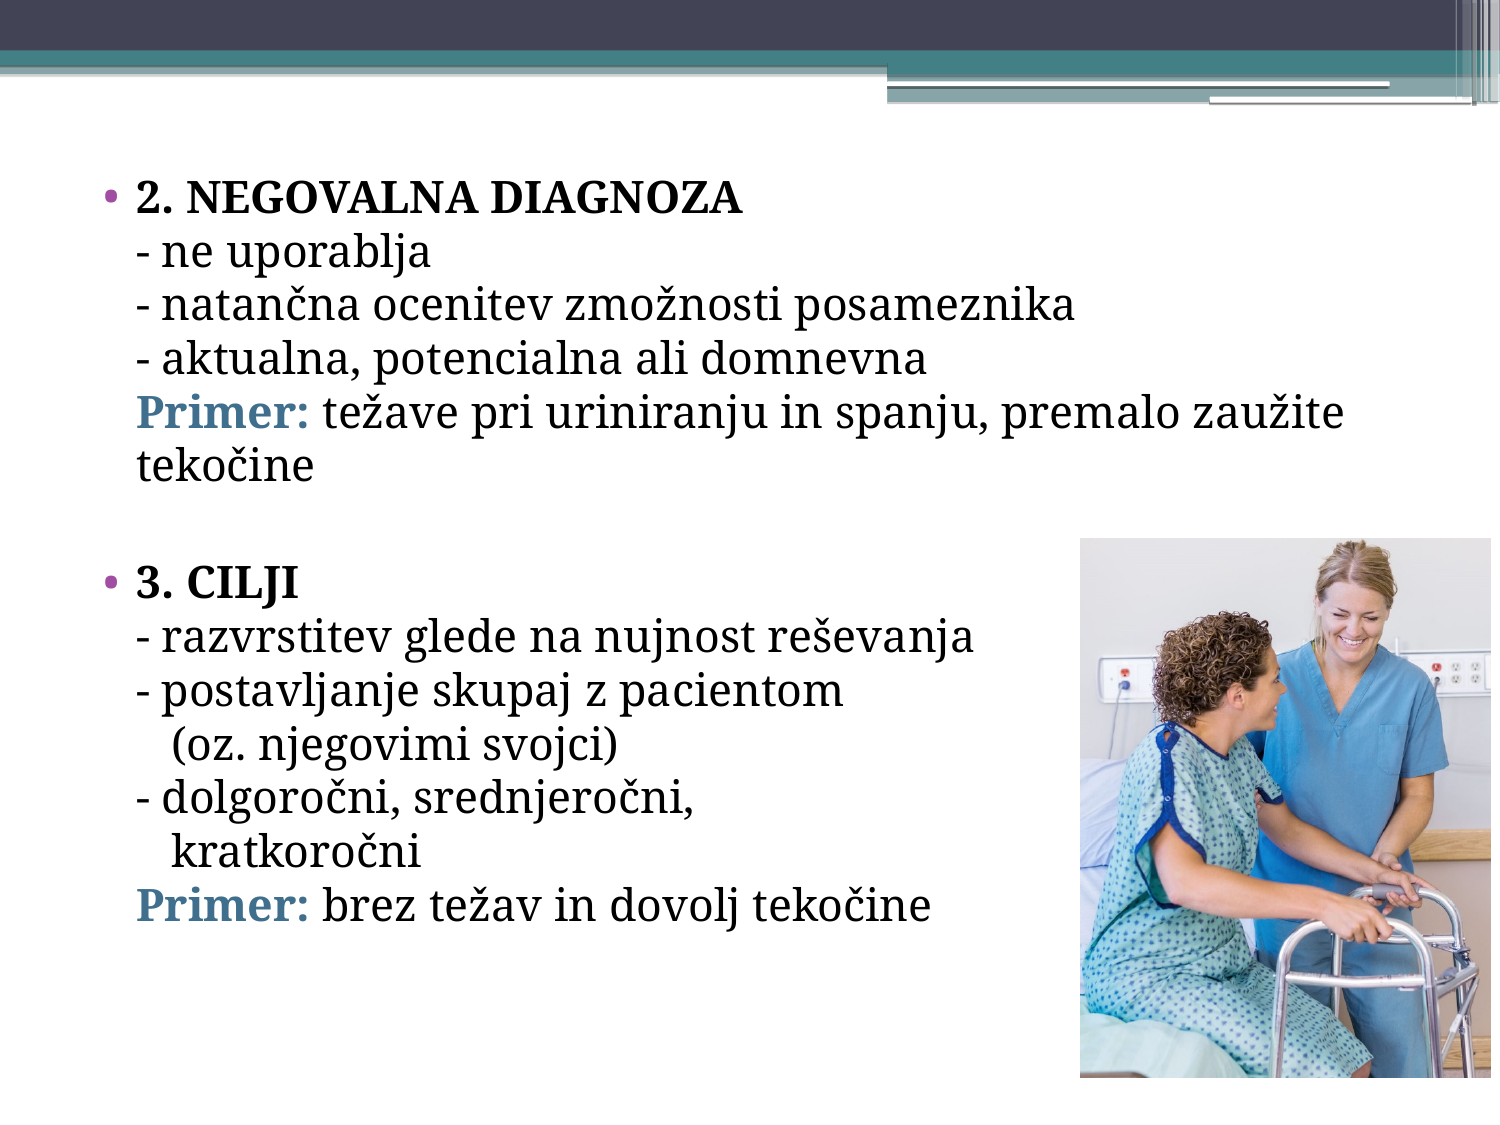

2. NEGOVALNA DIAGNOZA
- ne uporablja
- natančna ocenitev zmožnosti posameznika
- aktualna, potencialna ali domnevna
Primer: težave pri uriniranju in spanju, premalo zaužite tekočine
3. CILJI
- razvrstitev glede na nujnost reševanja
- postavljanje skupaj z pacientom
 (oz. njegovimi svojci)
- dolgoročni, srednjeročni,
 kratkoročni
Primer: brez težav in dovolj tekočine
#